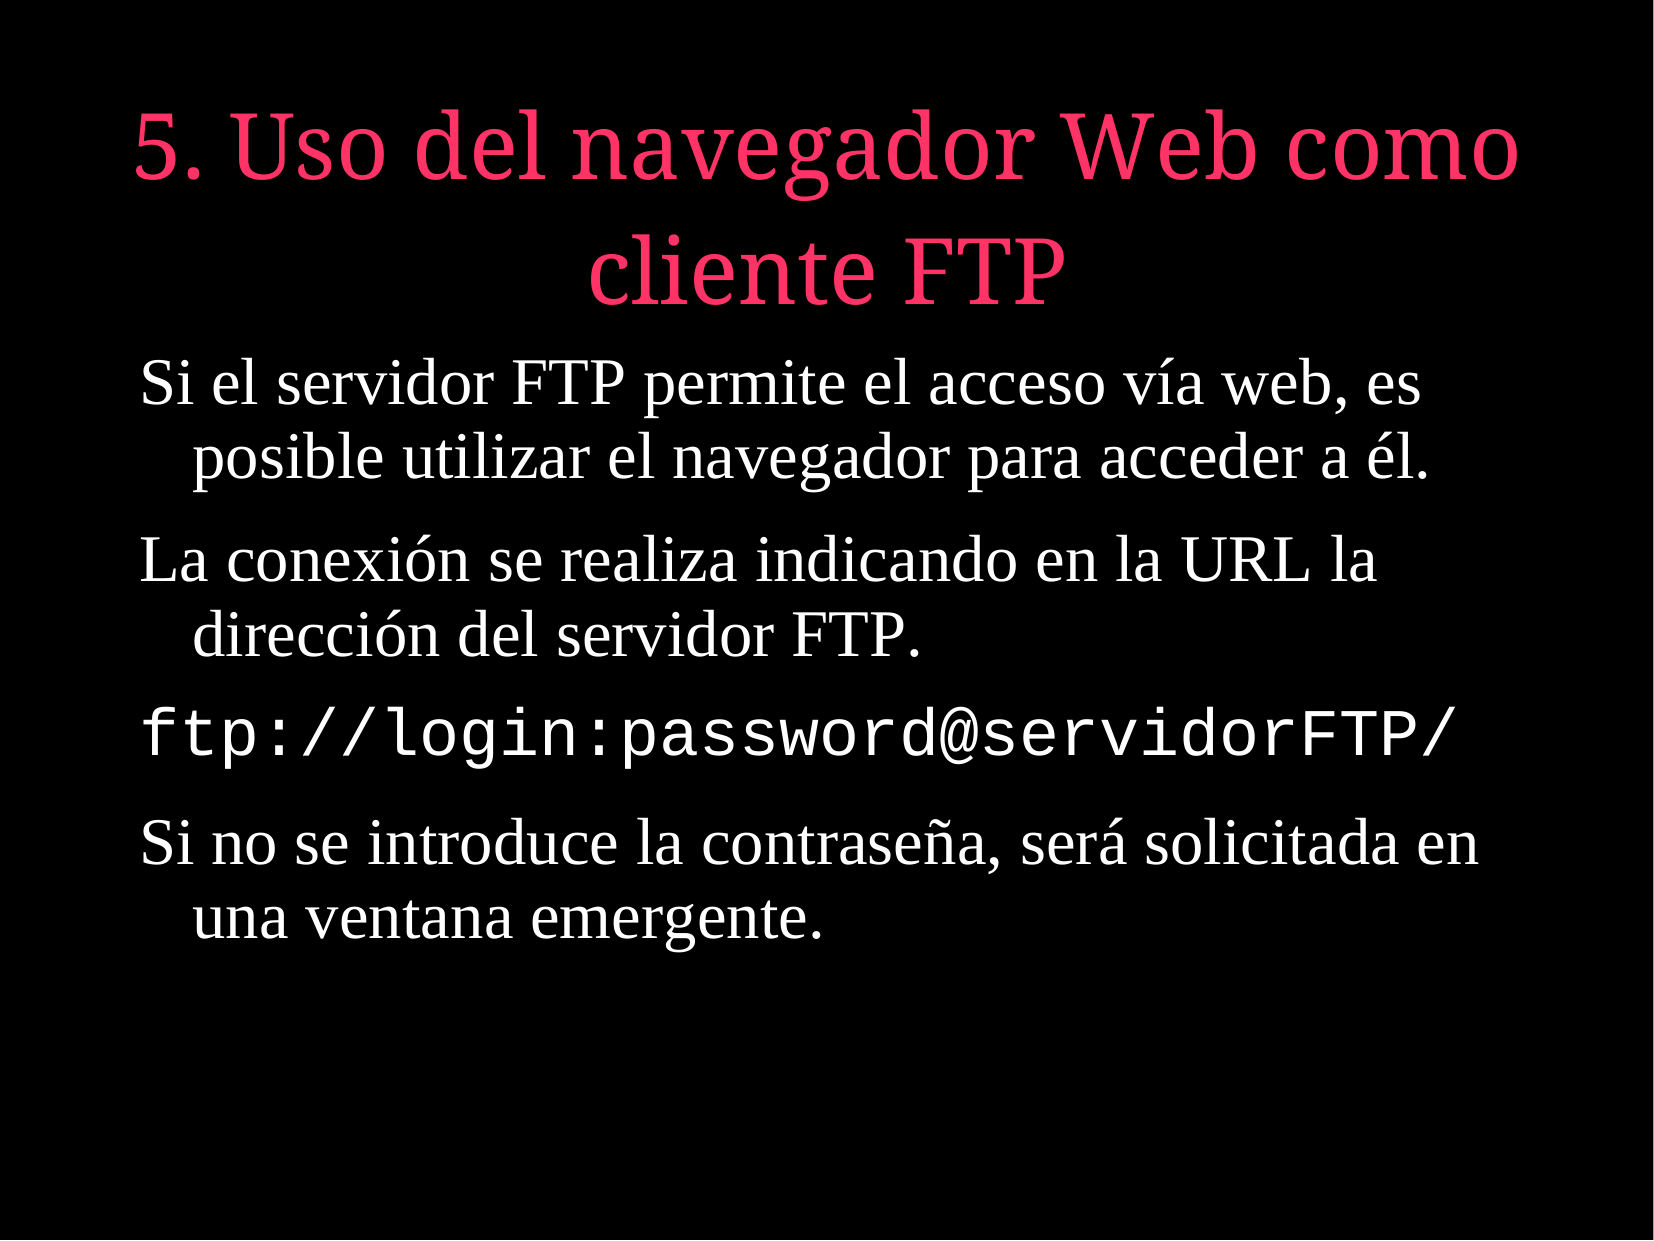

# 5. Uso del navegador Web como cliente FTP
Si el servidor FTP permite el acceso vía web, es posible utilizar el navegador para acceder a él.
La conexión se realiza indicando en la URL la dirección del servidor FTP.
ftp://login:password@servidorFTP/
Si no se introduce la contraseña, será solicitada en una ventana emergente.